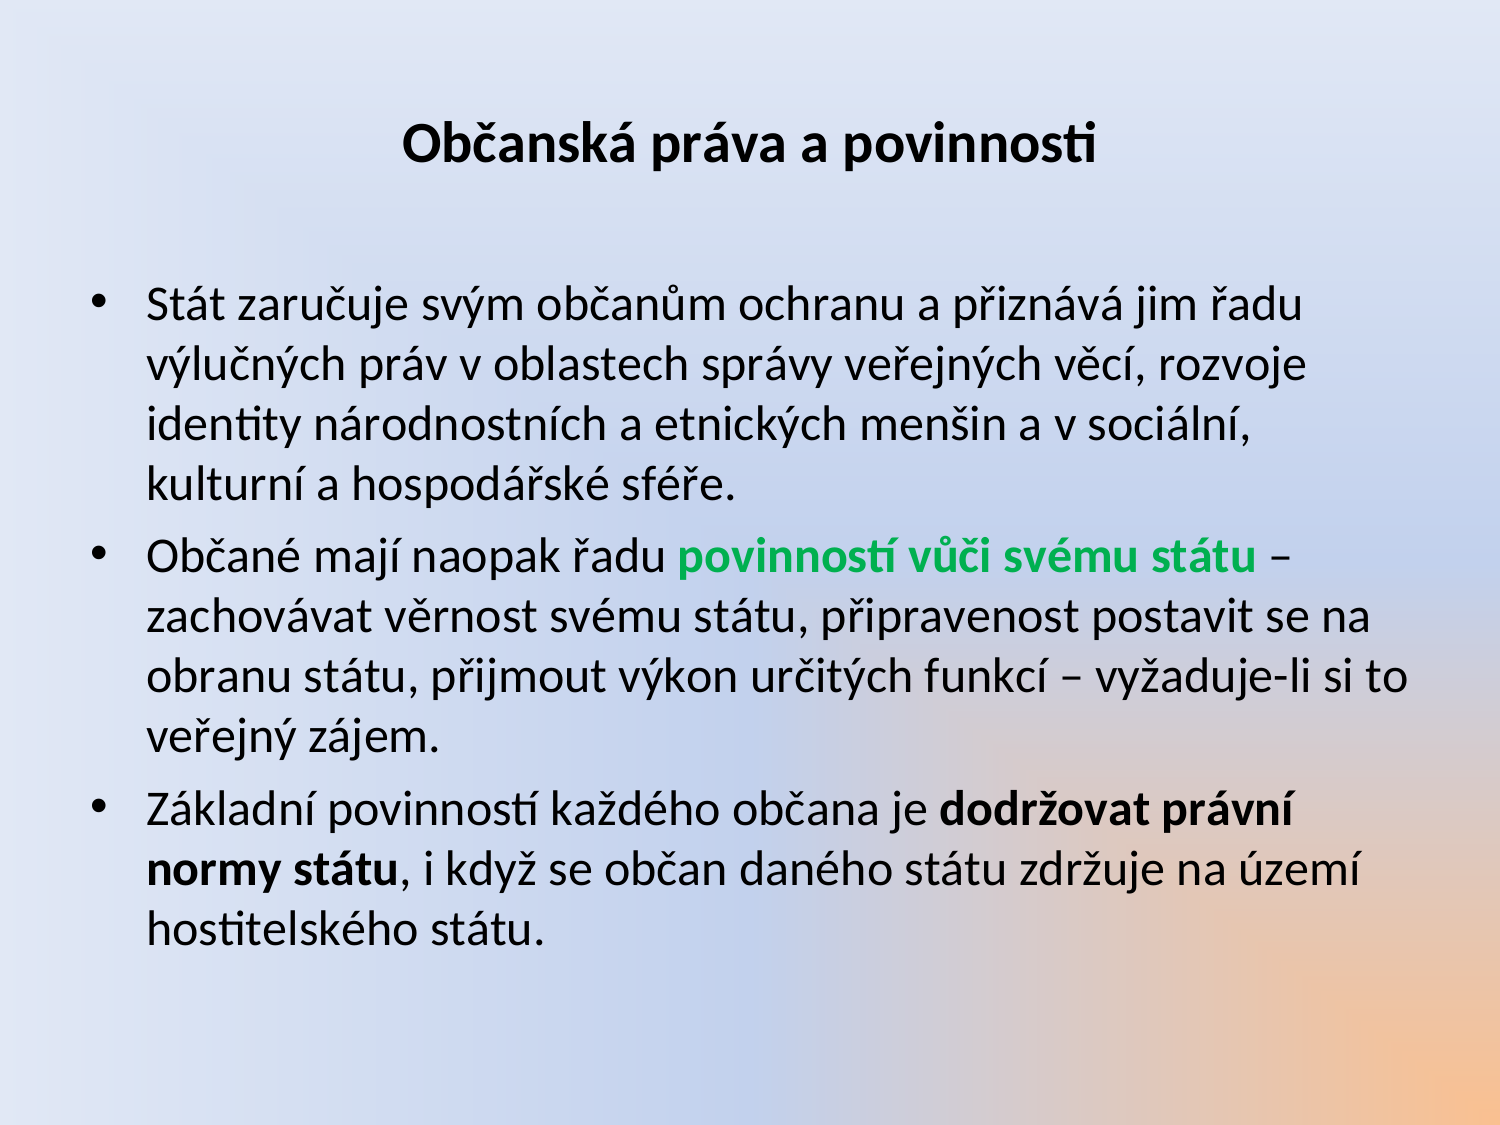

# Občanská práva a povinnosti
Stát zaručuje svým občanům ochranu a přiznává jim řadu výlučných práv v oblastech správy veřejných věcí, rozvoje identity národnostních a etnických menšin a v sociální, kulturní a hospodářské sféře.
Občané mají naopak řadu povinností vůči svému státu – zachovávat věrnost svému státu, připravenost postavit se na obranu státu, přijmout výkon určitých funkcí – vyžaduje-li si to veřejný zájem.
Základní povinností každého občana je dodržovat právní normy státu, i když se občan daného státu zdržuje na území hostitelského státu.